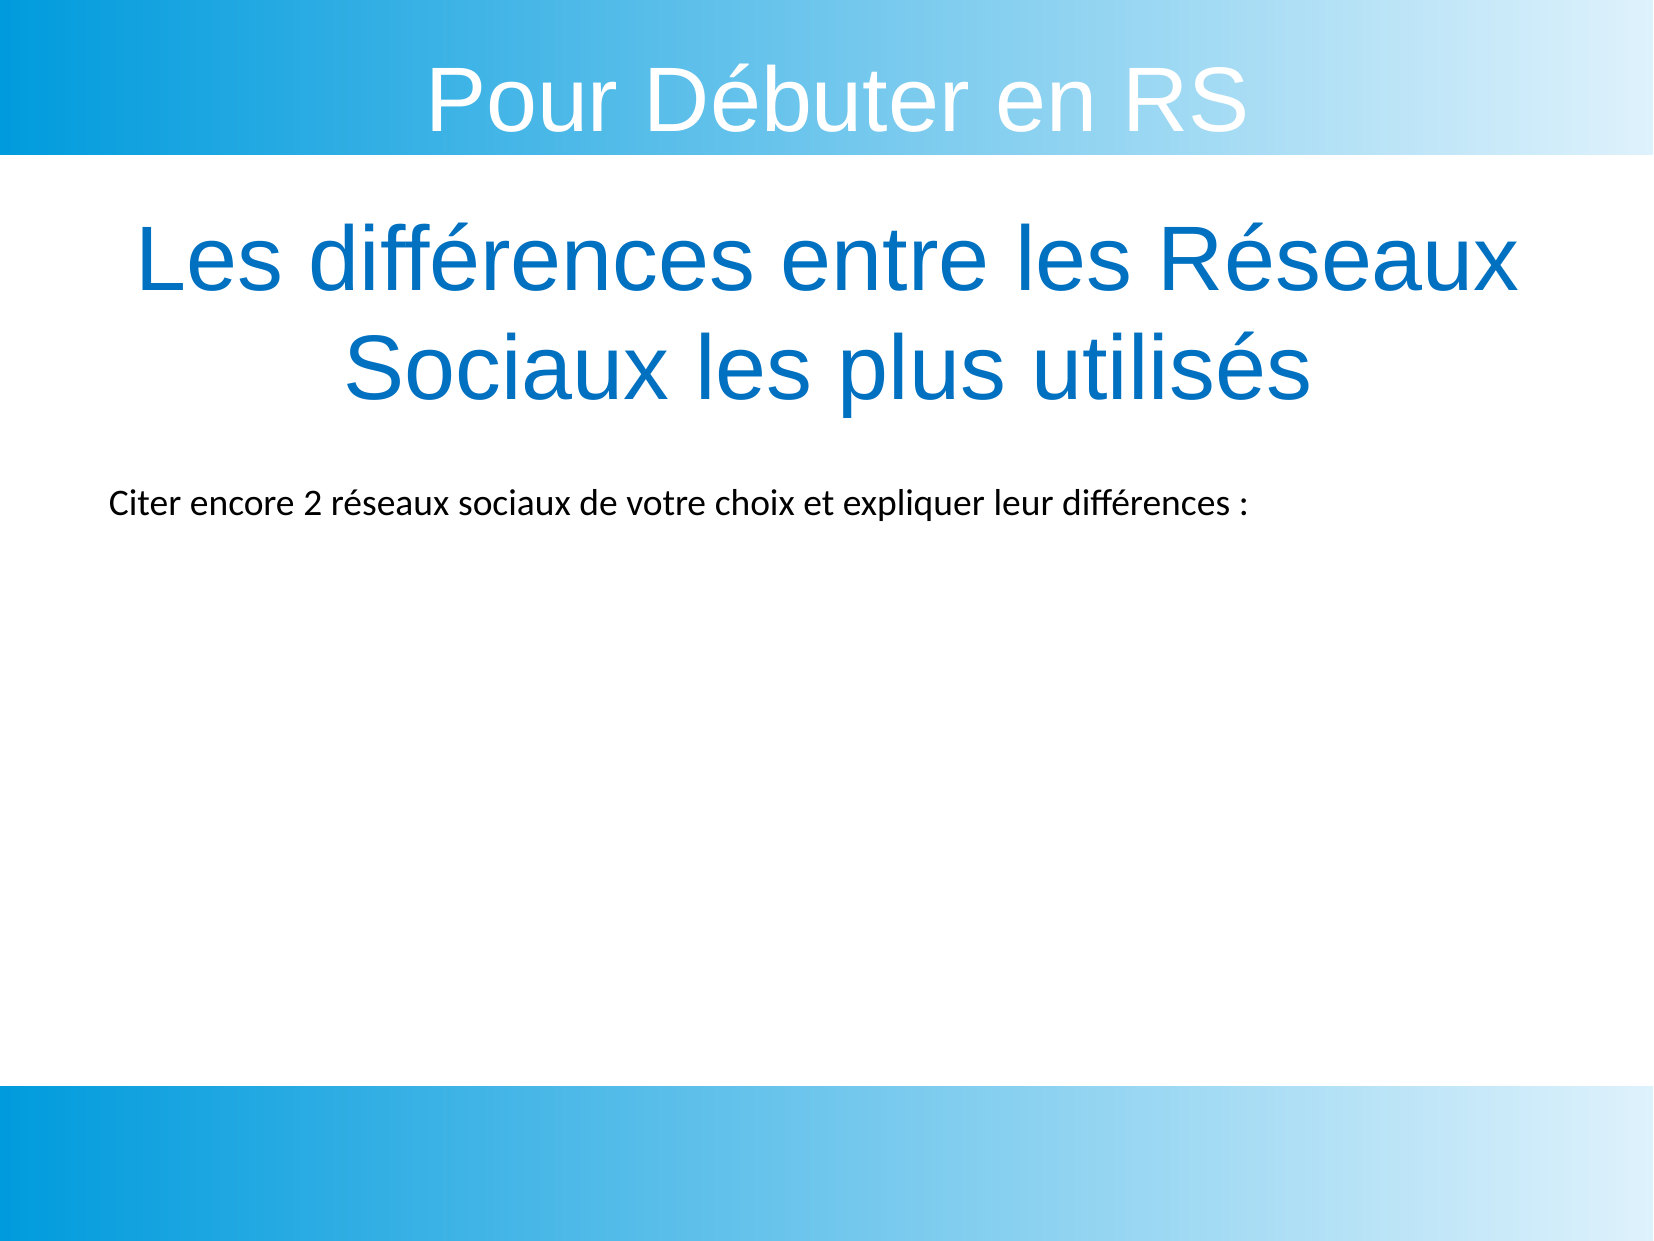

Pour Débuter en RS
Les différences entre les Réseaux Sociaux les plus utilisés
Citer encore 2 réseaux sociaux de votre choix et expliquer leur différences :